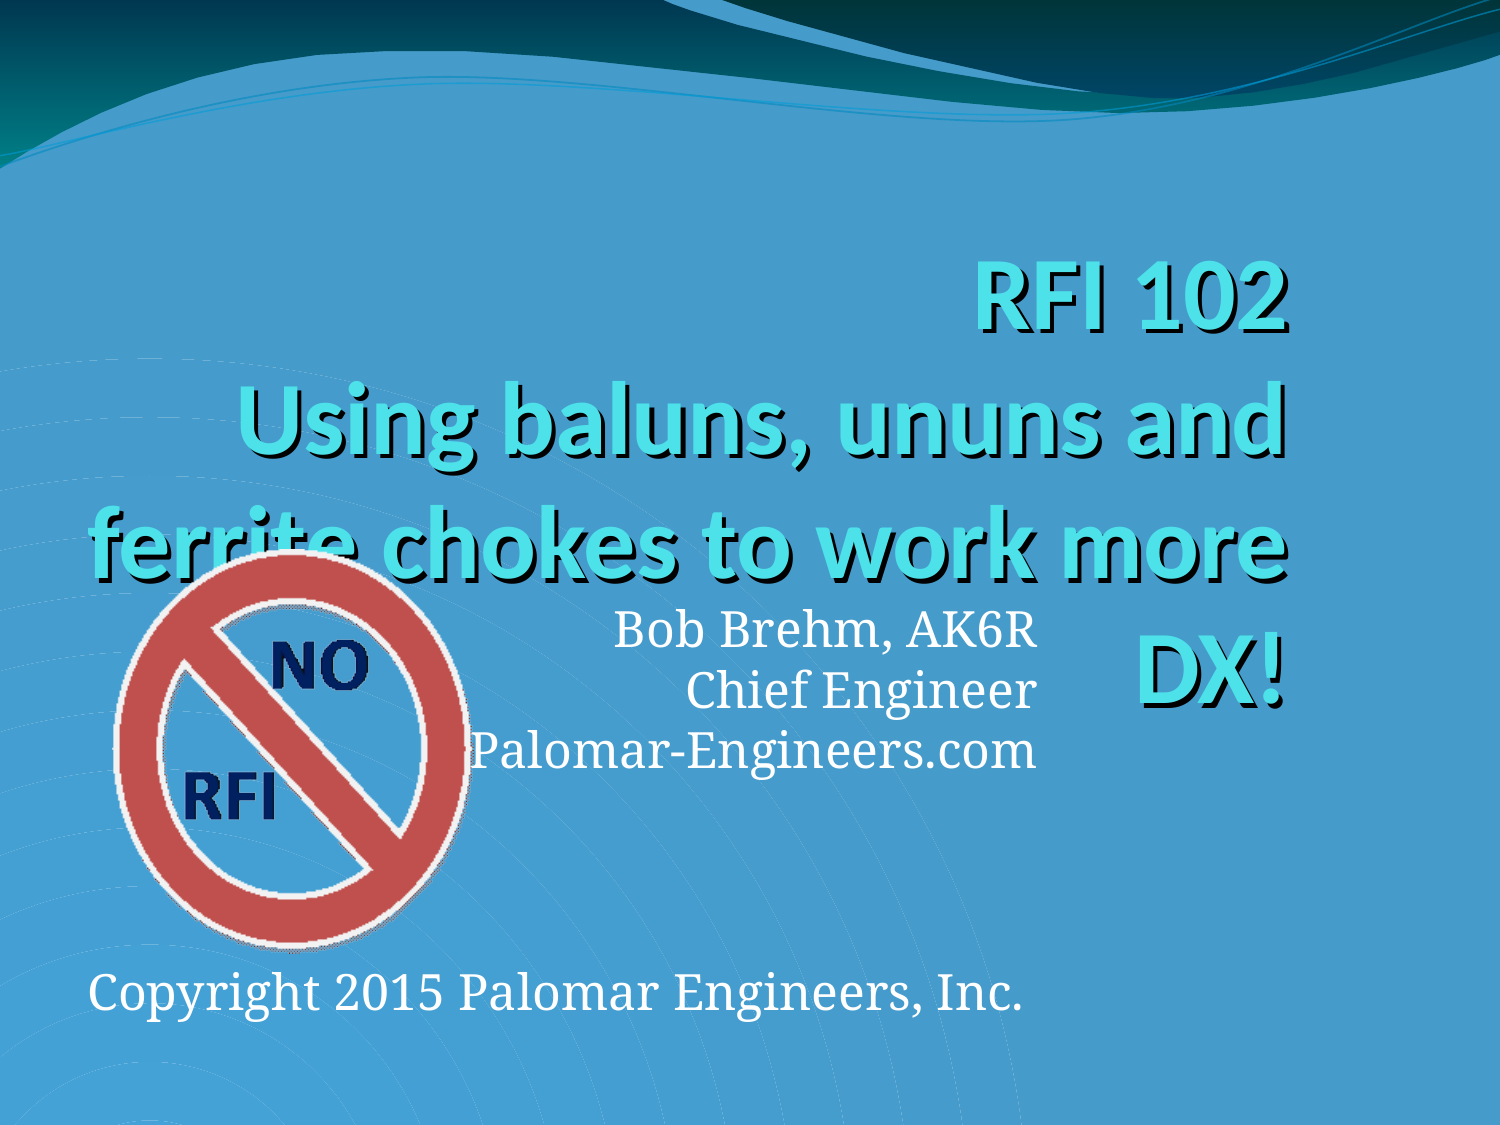

# RFI 102 Using baluns, ununs and ferrite chokes to work more DX!
Bob Brehm, AK6R
Chief Engineer
Palomar-Engineers.com
Copyright 2015 Palomar Engineers, Inc.